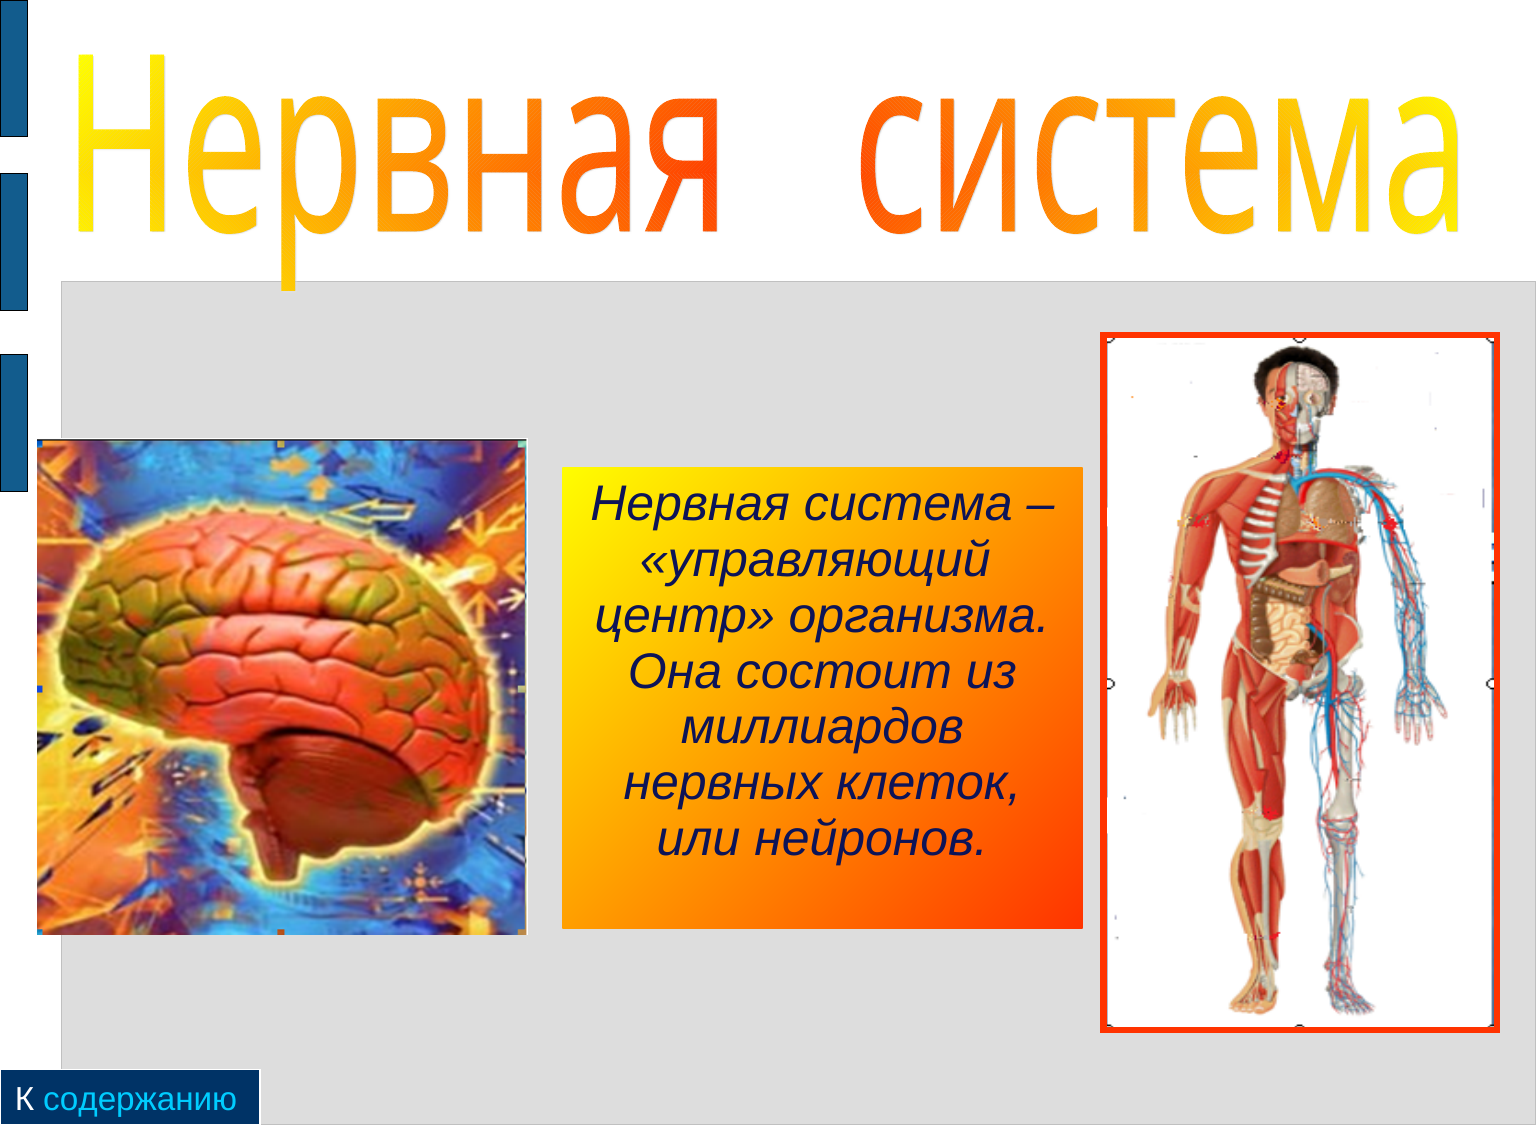

Нервная система
# Нервная система – «управляющий центр» организма. Она состоит из миллиардов нервных клеток, или нейронов.
К содержанию